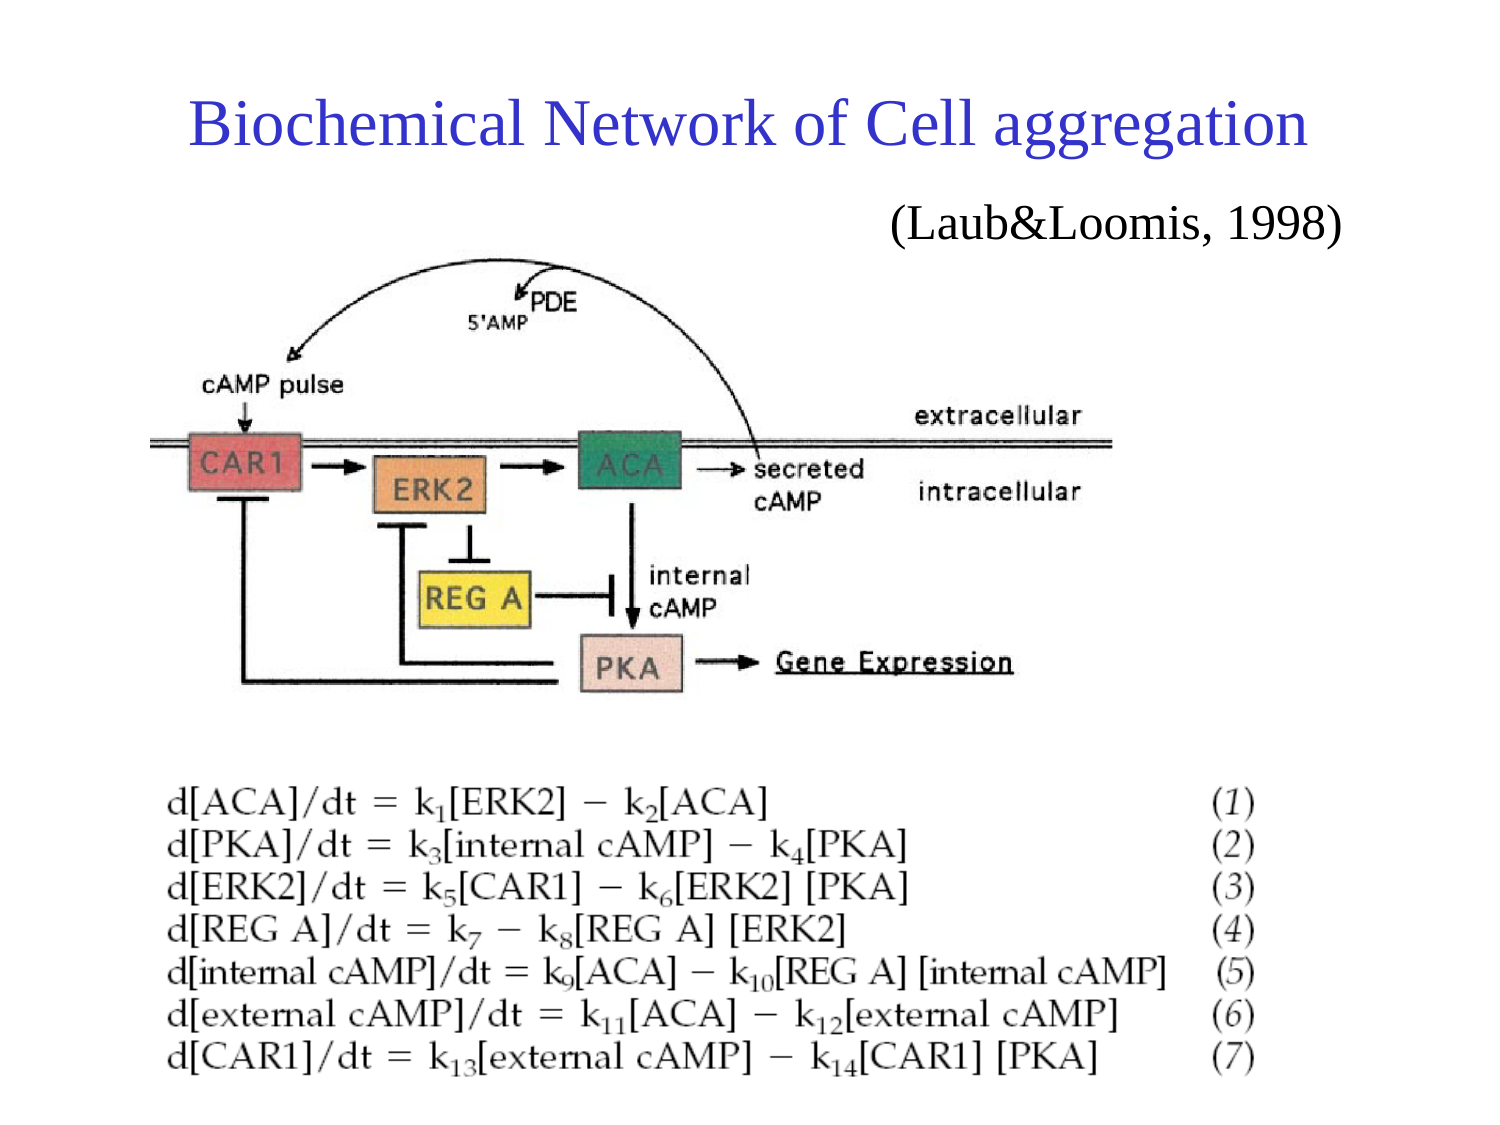

# Biochemical Network of Cell aggregation
(Laub&Loomis, 1998)